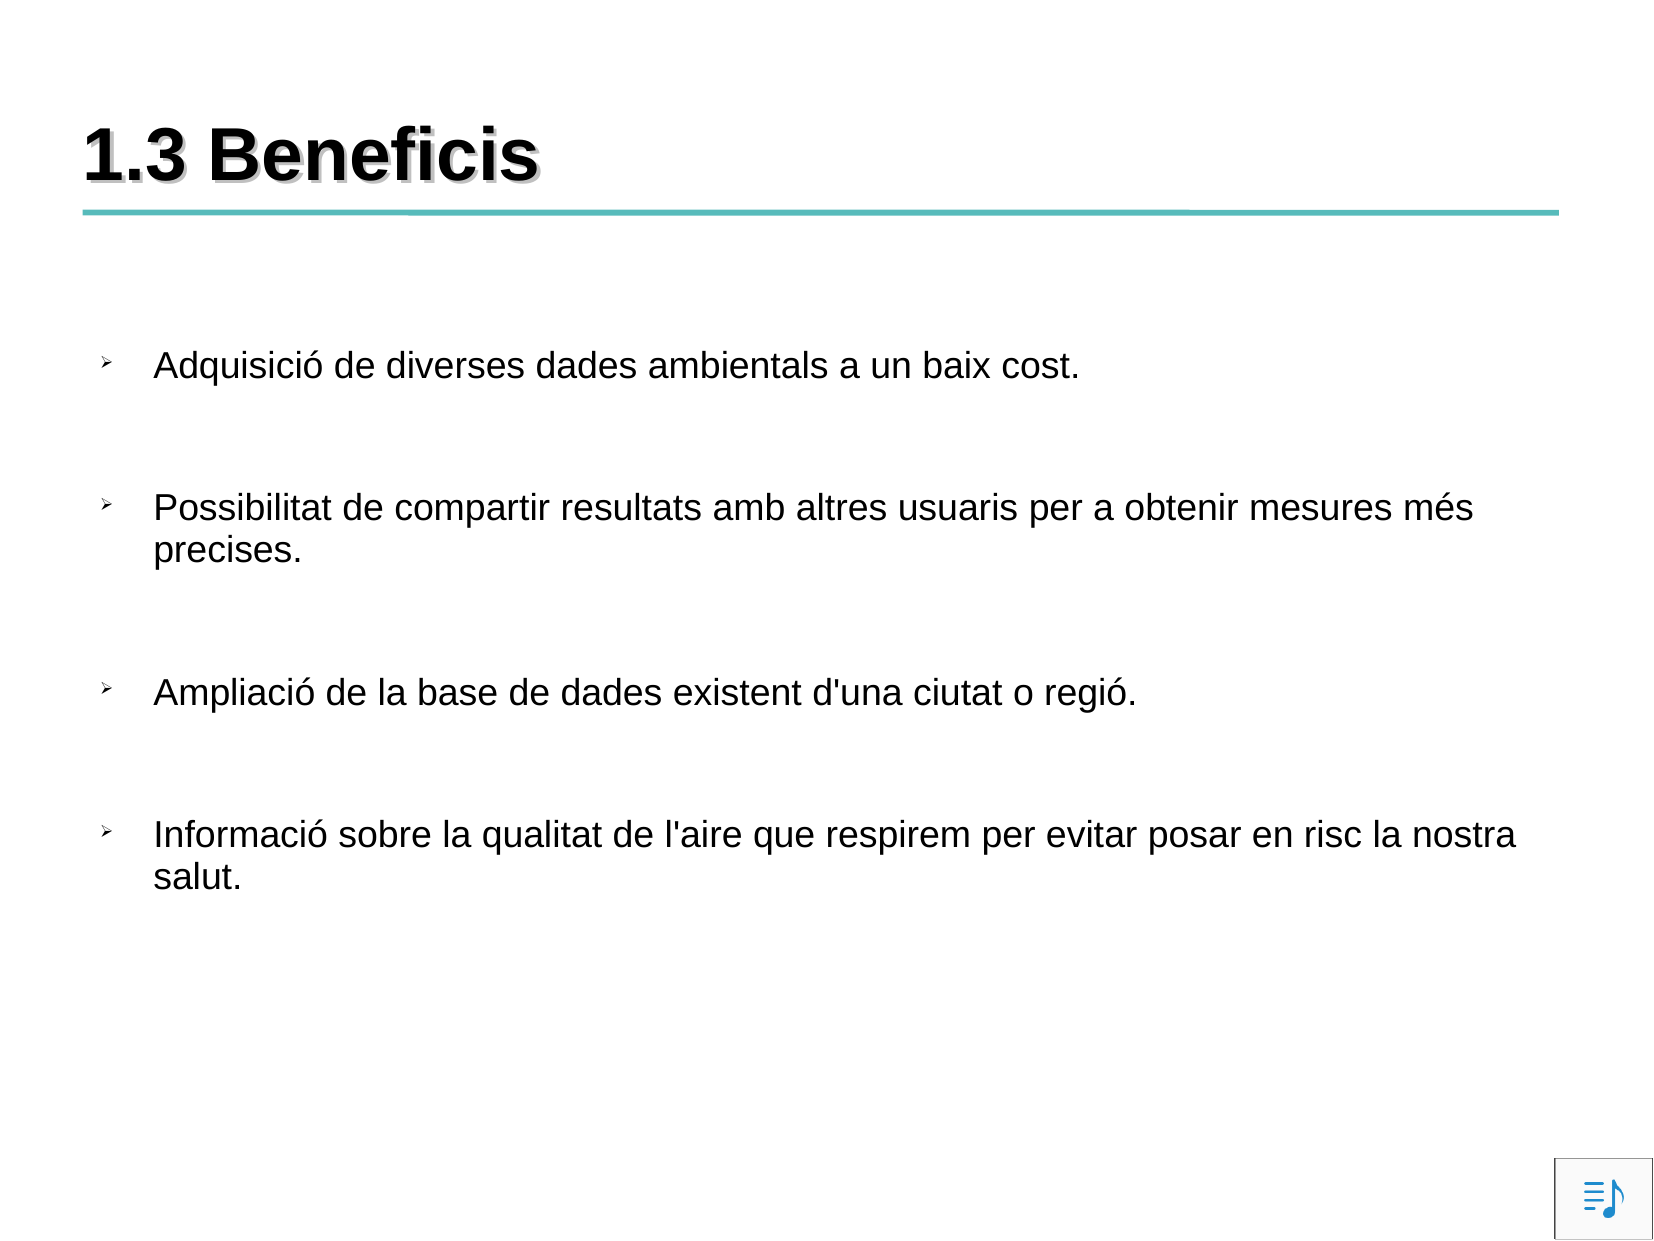

1.3 Beneficis
# Adquisició de diverses dades ambientals a un baix cost.
Possibilitat de compartir resultats amb altres usuaris per a obtenir mesures més precises.
Ampliació de la base de dades existent d'una ciutat o regió.
Informació sobre la qualitat de l'aire que respirem per evitar posar en risc la nostra salut.